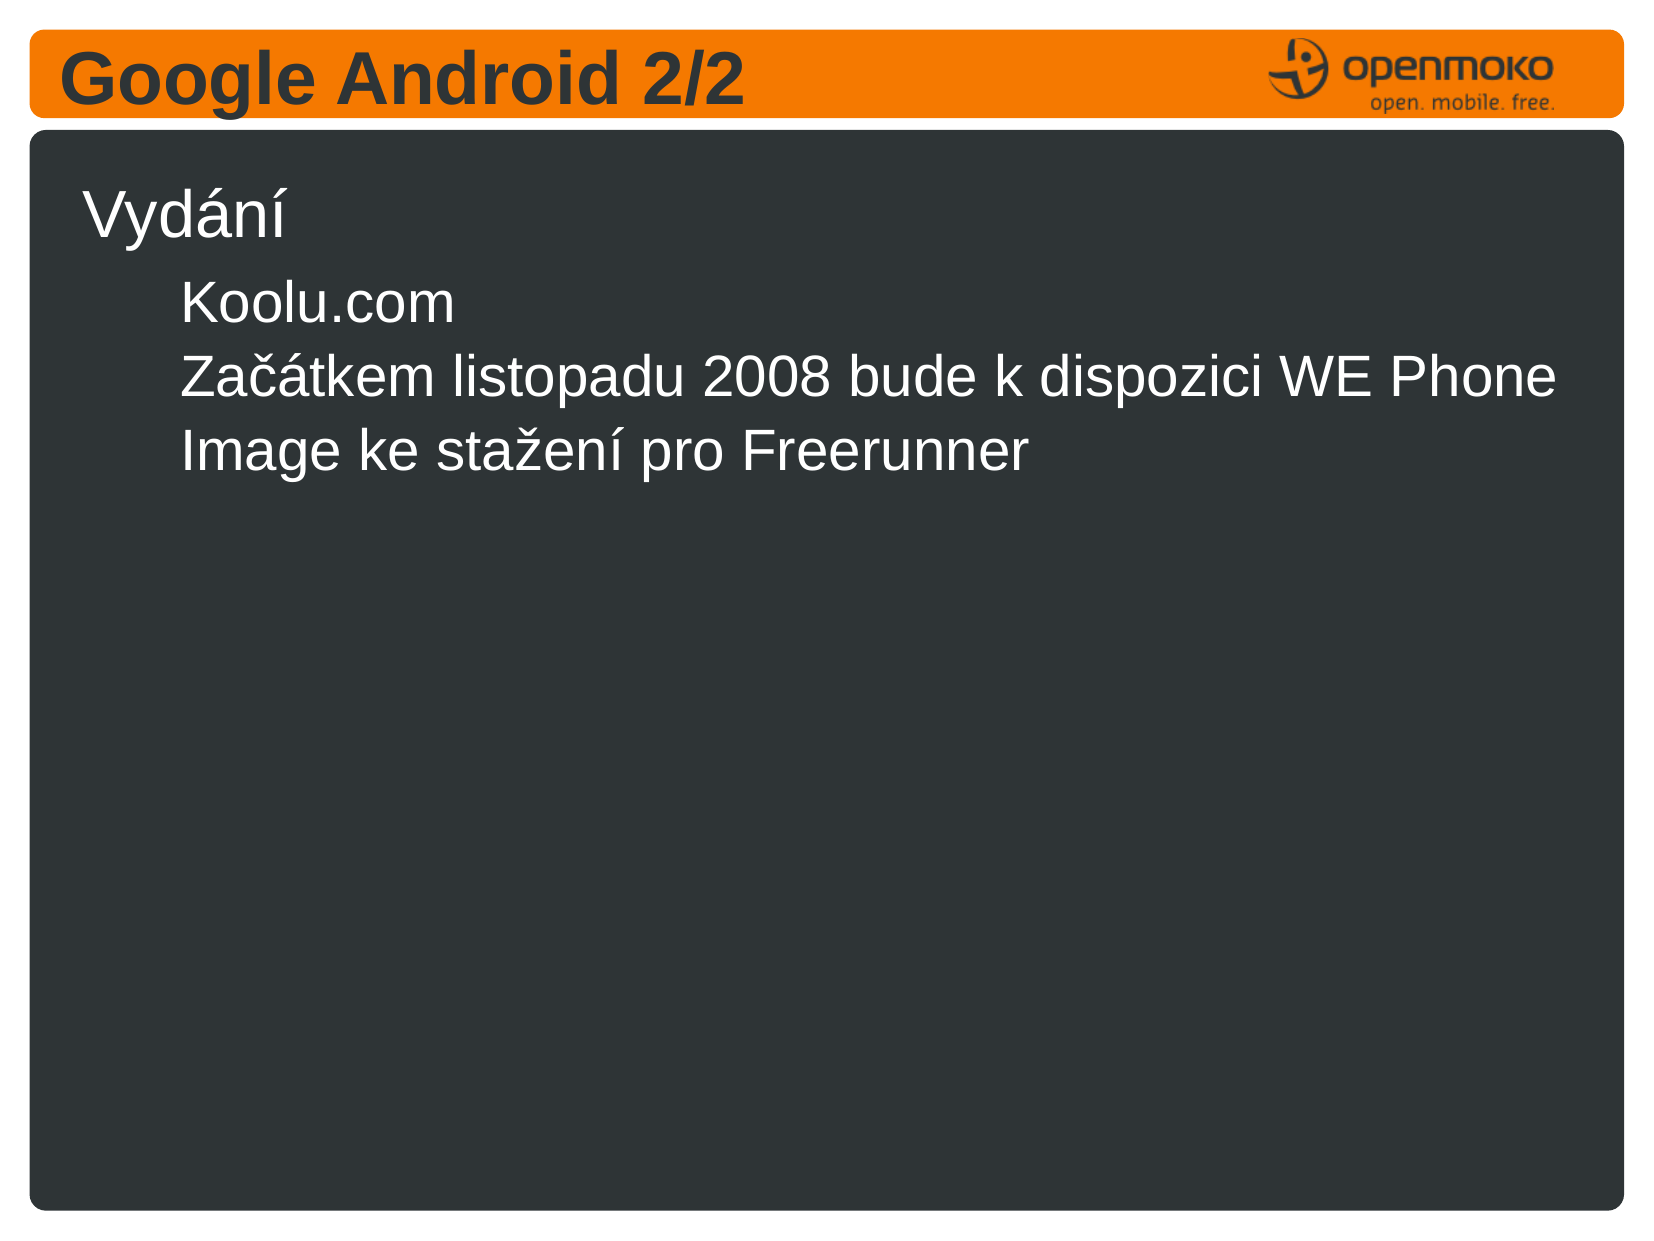

# Google Android 2/2
Vydání
Koolu.com
Začátkem listopadu 2008 bude k dispozici WE Phone
Image ke stažení pro Freerunner